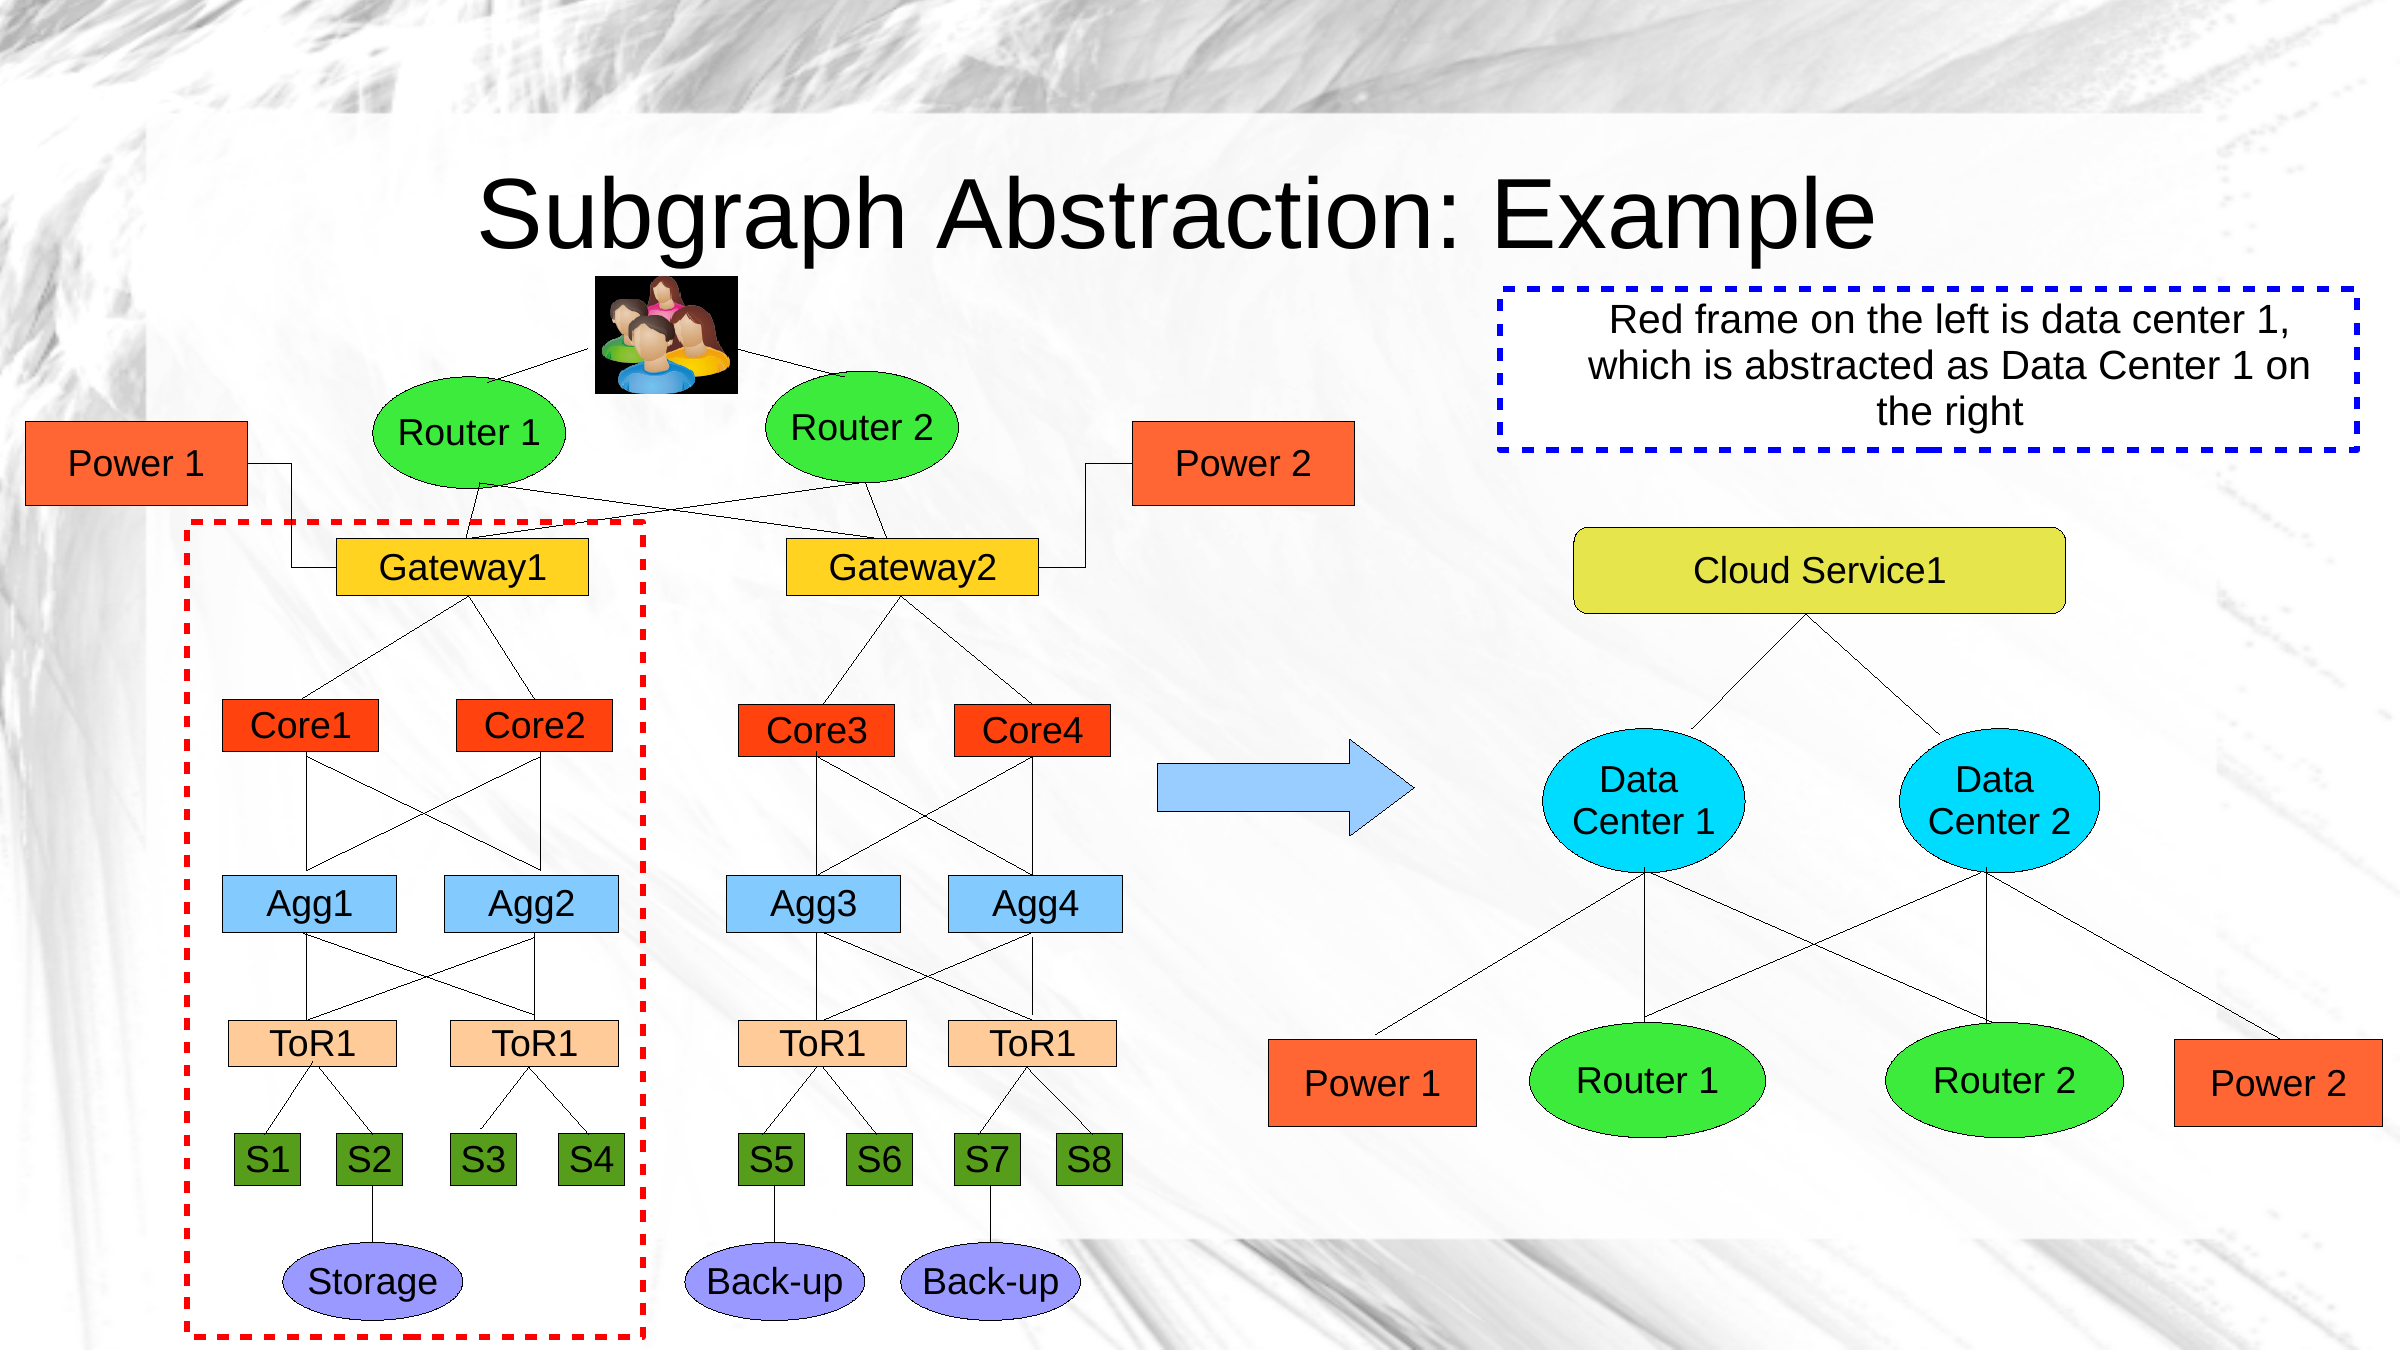

# Subgraph Abstraction: Example
Red frame on the left is data center 1, which is abstracted as Data Center 1 on the right
Router 2
Router 1
Power 1
Power 2
Cloud Service1
Gateway2
Gateway1
Core1
Core2
Core3
Core4
Data
Center 1
Data
Center 2
Agg1
Agg2
Agg3
Agg4
ToR1
ToR1
ToR1
ToR1
Router 1
Router 2
Power 1
Power 2
S8
S7
S6
S5
S4
S1
S2
S3
Storage
Back-up
Back-up